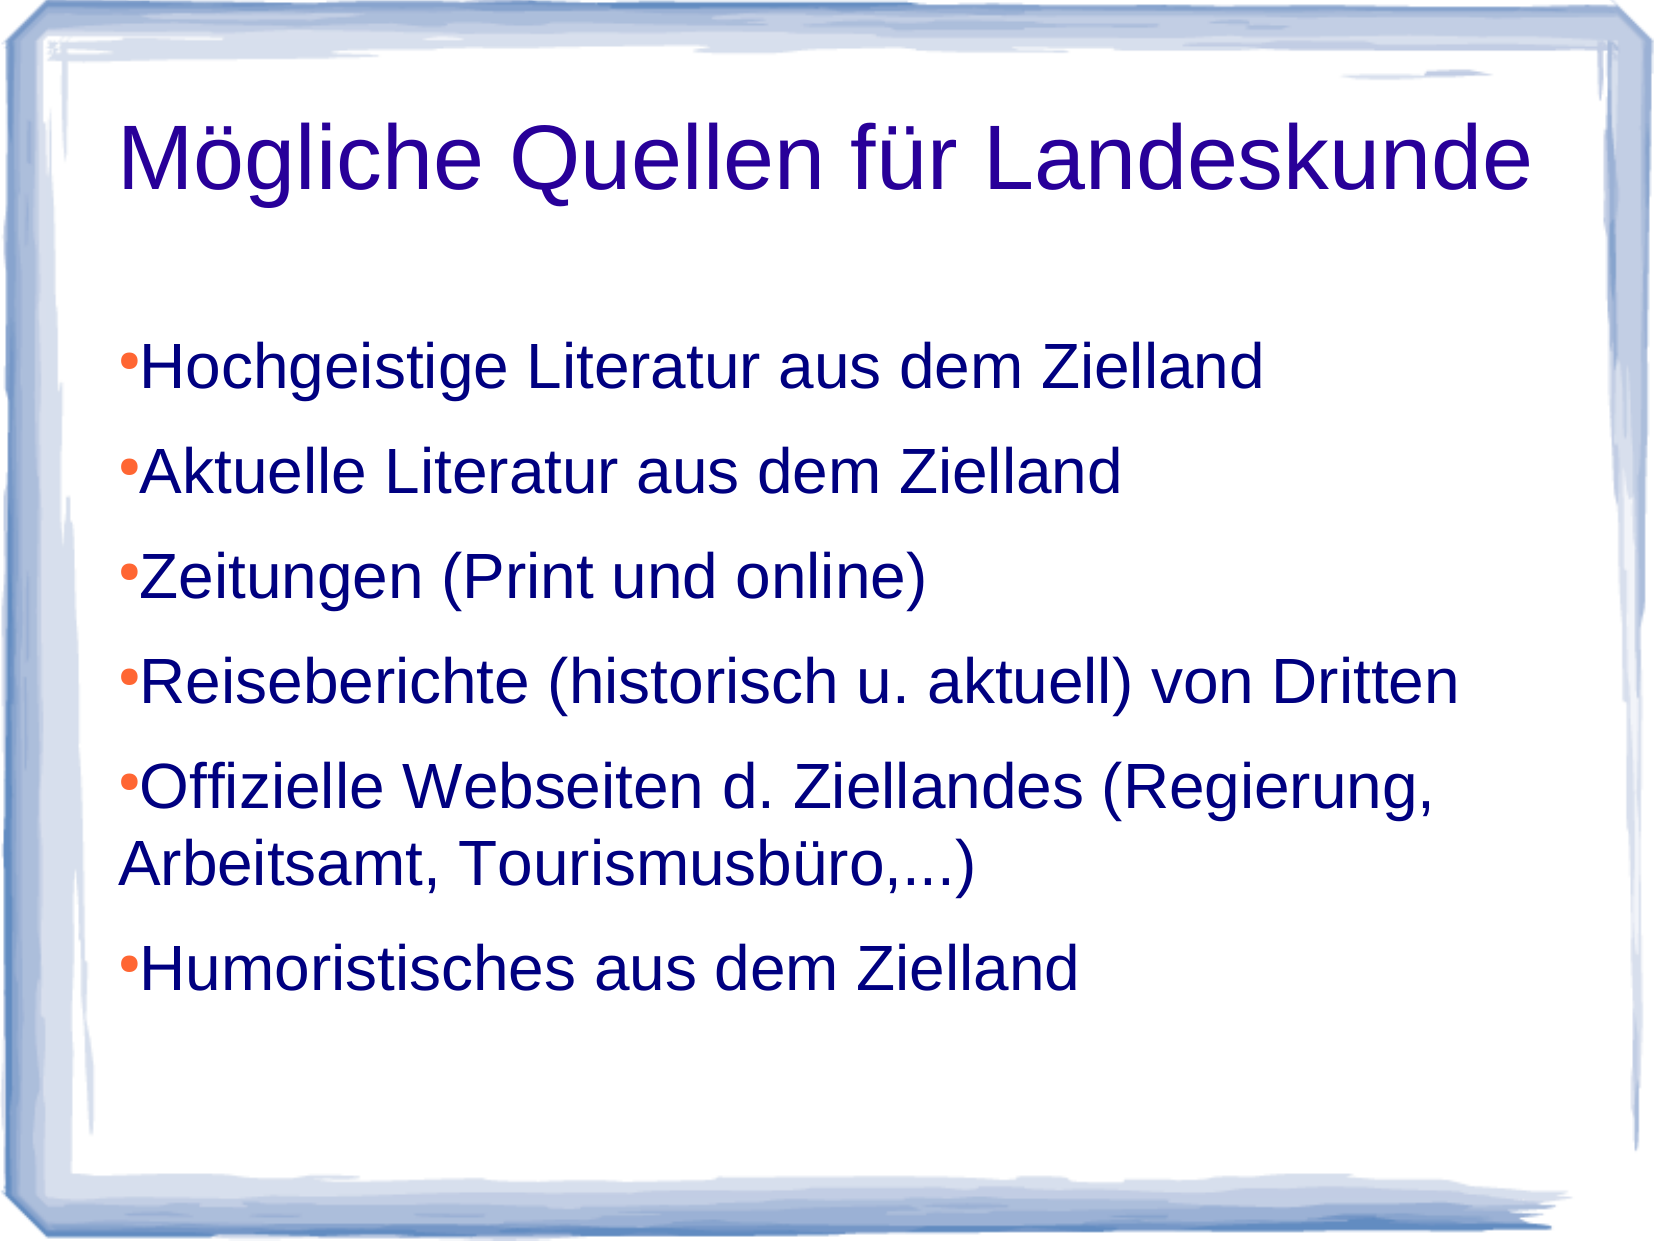

# Mögliche Quellen für Landeskunde
Hochgeistige Literatur aus dem Zielland
Aktuelle Literatur aus dem Zielland
Zeitungen (Print und online)
Reiseberichte (historisch u. aktuell) von Dritten
Offizielle Webseiten d. Ziellandes (Regierung, Arbeitsamt, Tourismusbüro,...)
Humoristisches aus dem Zielland